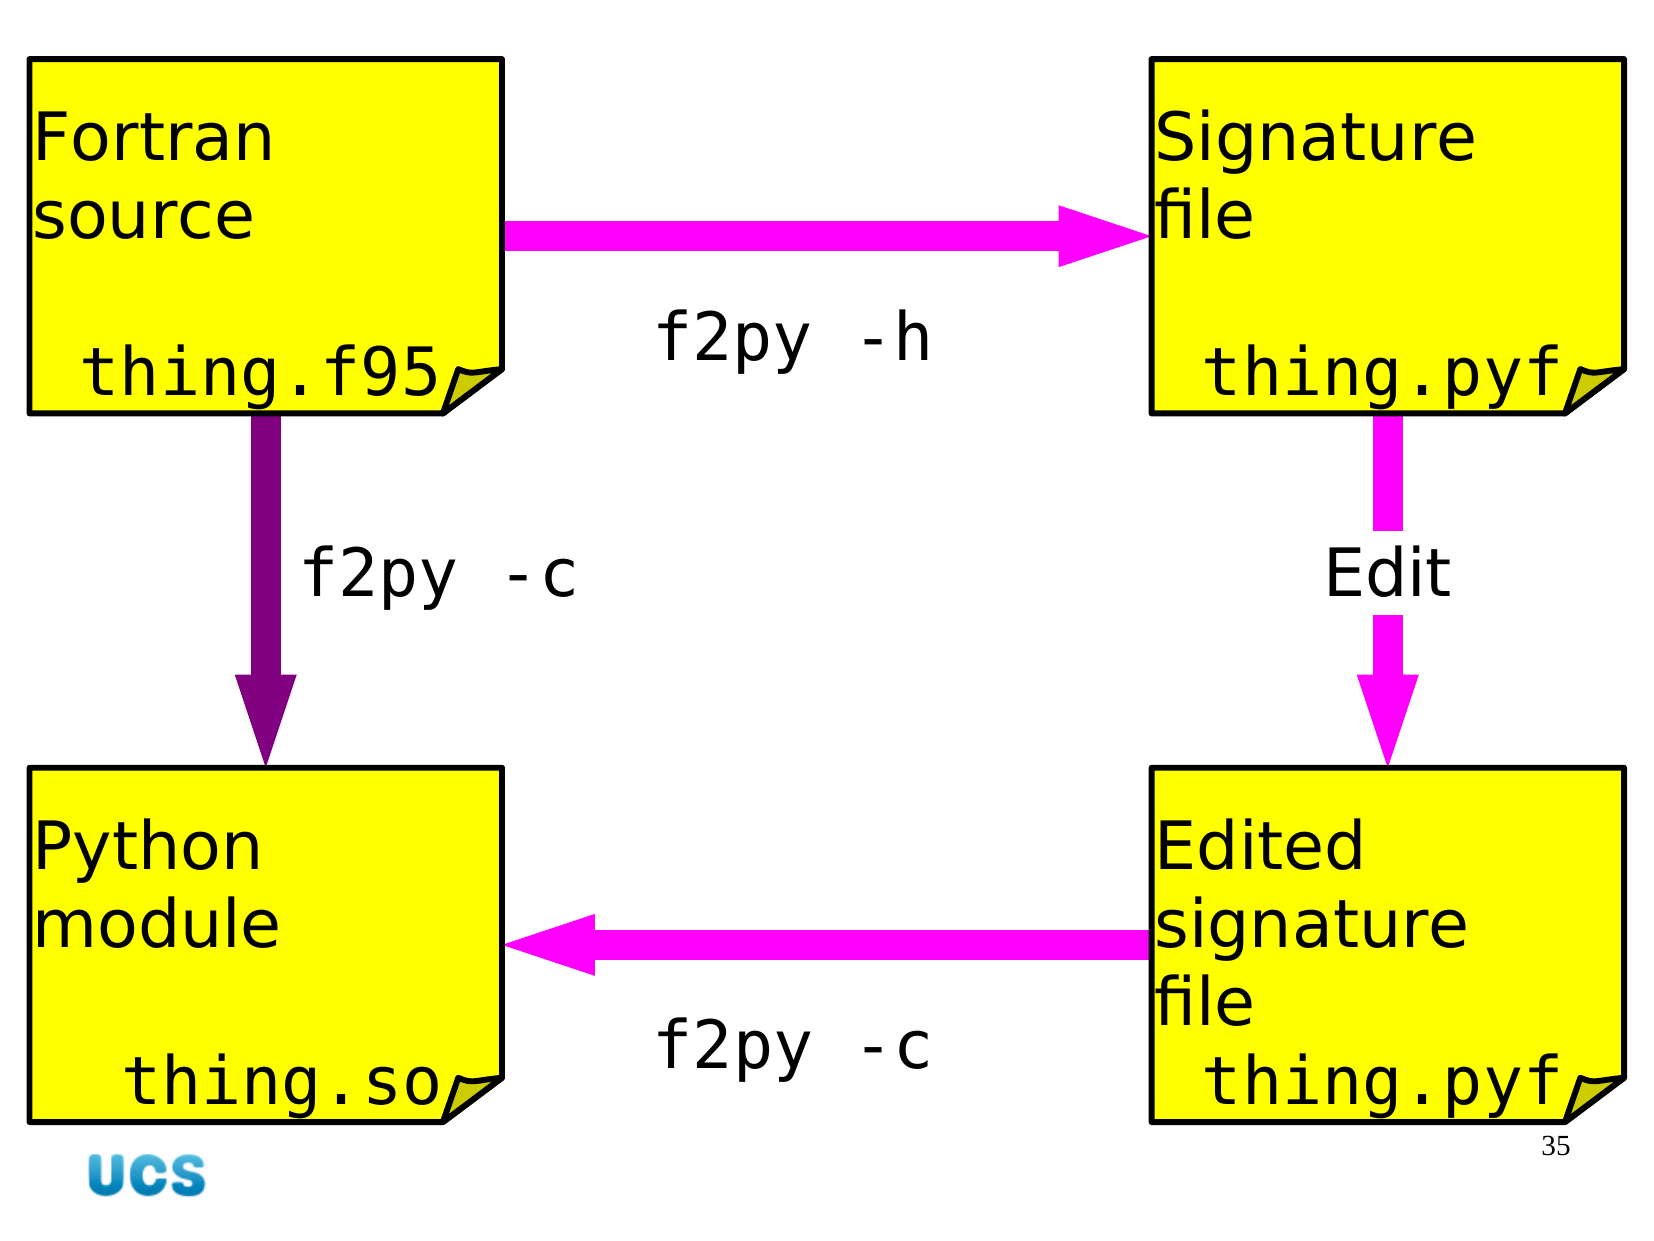

Fortran
source
Signature
file
f2py -h
thing.f95
thing.pyf
f2py -c
Edit
Python
module
Edited
signature
file
f2py -c
thing.so
thing.pyf
35